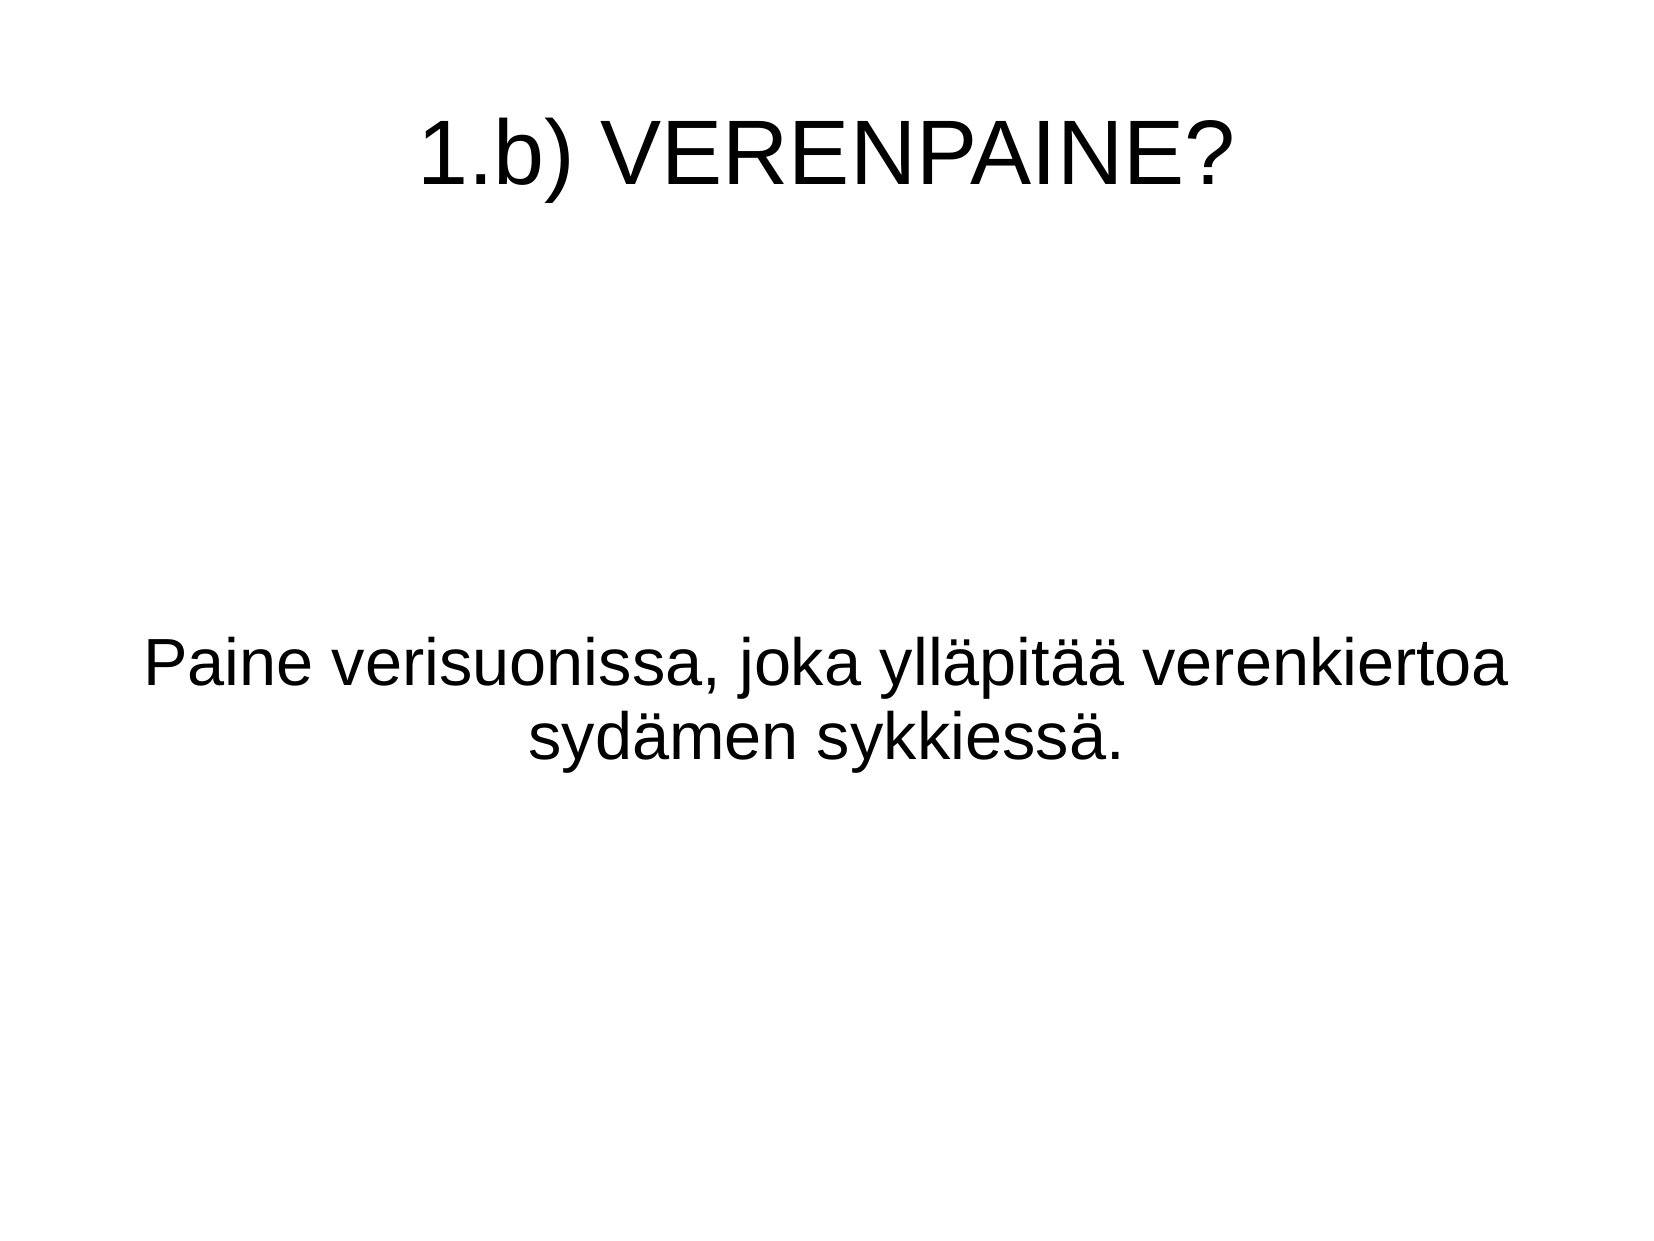

# 1.b) VERENPAINE?
Paine verisuonissa, joka ylläpitää verenkiertoa sydämen sykkiessä.